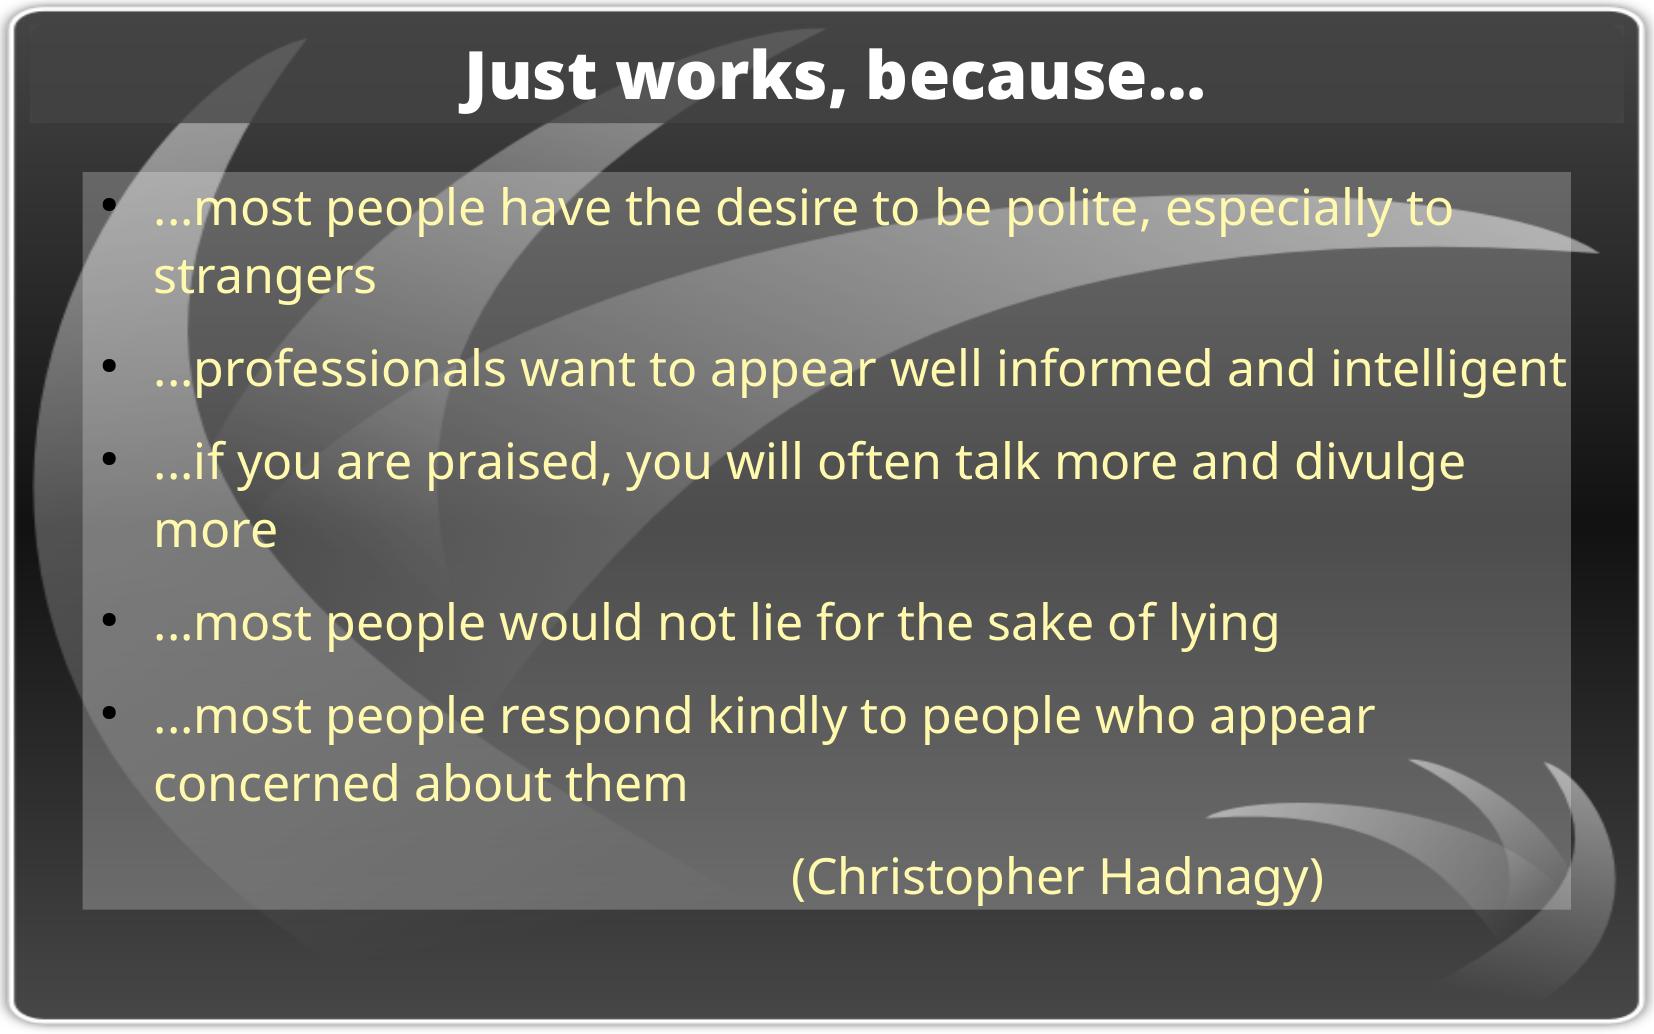

# Just works, because…
...most people have the desire to be polite, especially to strangers
...professionals want to appear well informed and intelligent
...if you are praised, you will often talk more and divulge more
...most people would not lie for the sake of lying
...most people respond kindly to people who appear concerned about them
(Christopher Hadnagy)